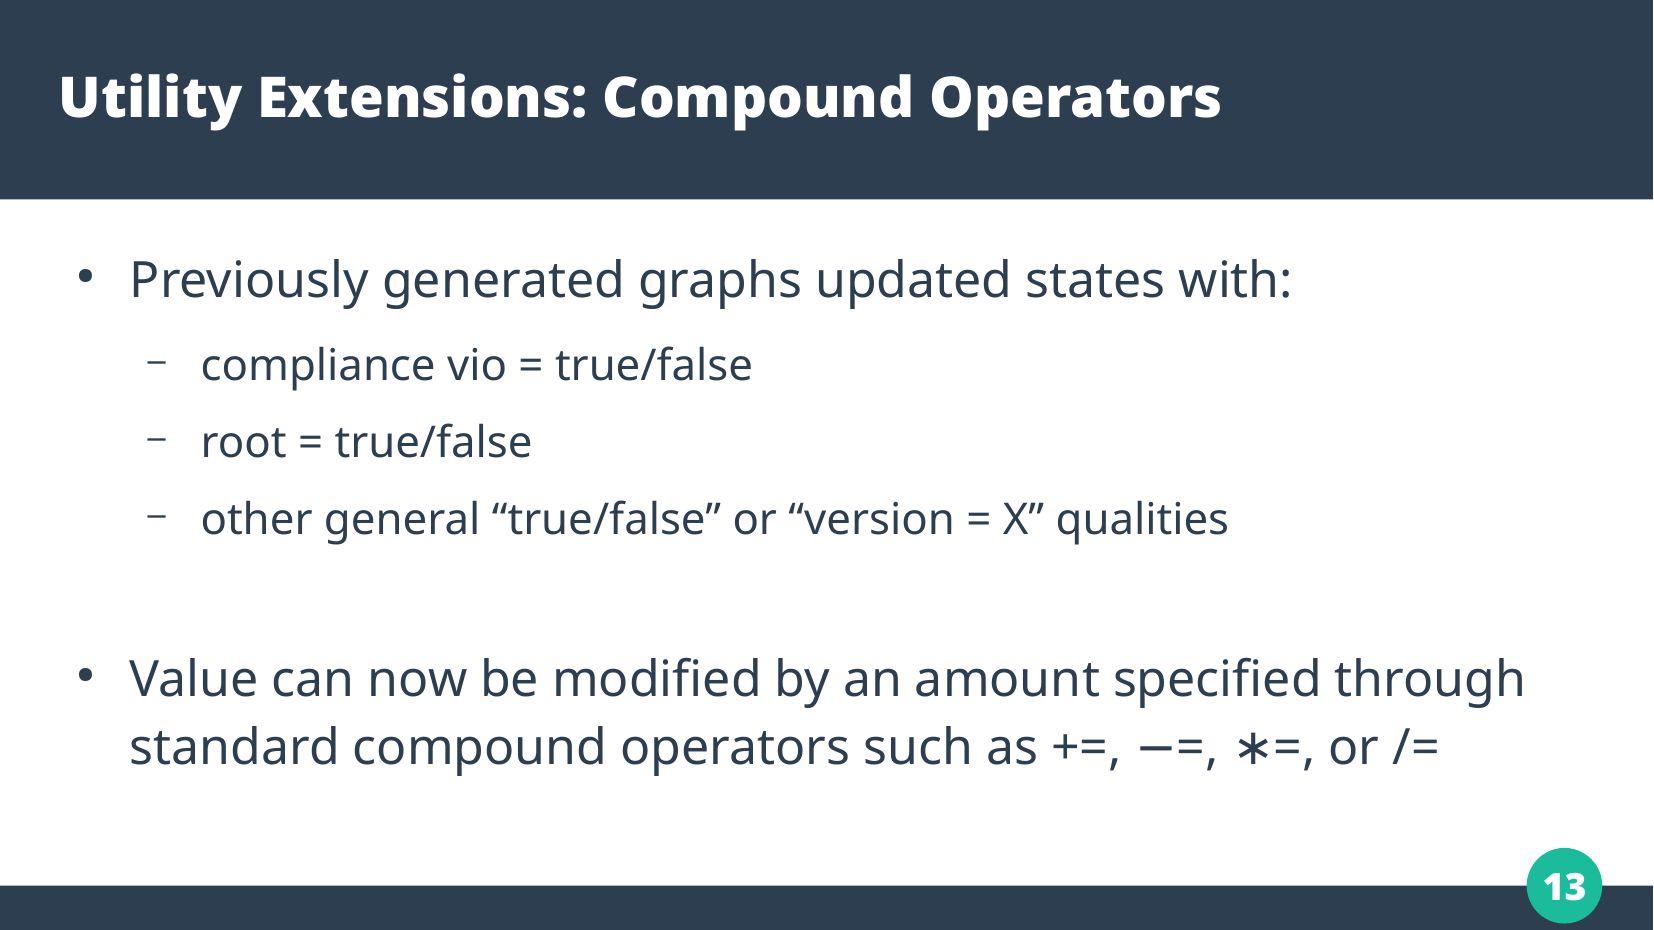

# Utility Extensions: Compound Operators
Previously generated graphs updated states with:
compliance vio = true/false
root = true/false
other general “true/false” or “version = X” qualities
Value can now be modified by an amount specified through standard compound operators such as +=, −=, ∗=, or /=